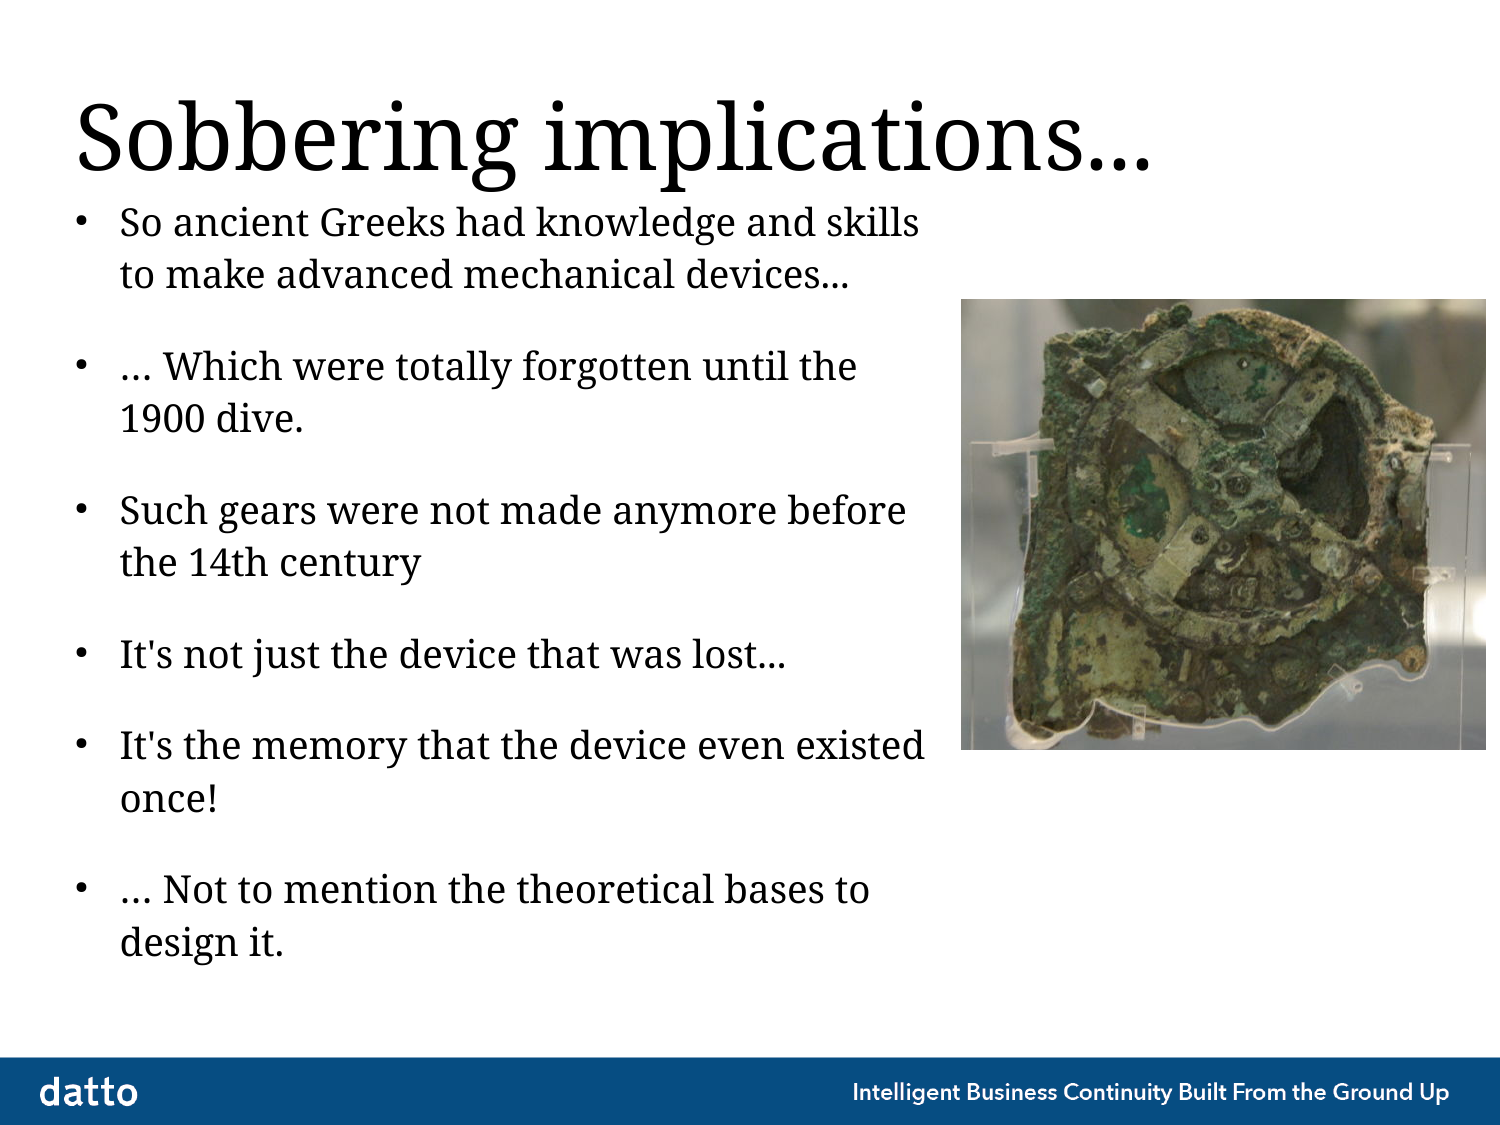

# Sobbering implications...
So ancient Greeks had knowledge and skills to make advanced mechanical devices...
… Which were totally forgotten until the 1900 dive.
Such gears were not made anymore before the 14th century
It's not just the device that was lost...
It's the memory that the device even existed once!
… Not to mention the theoretical bases to design it.